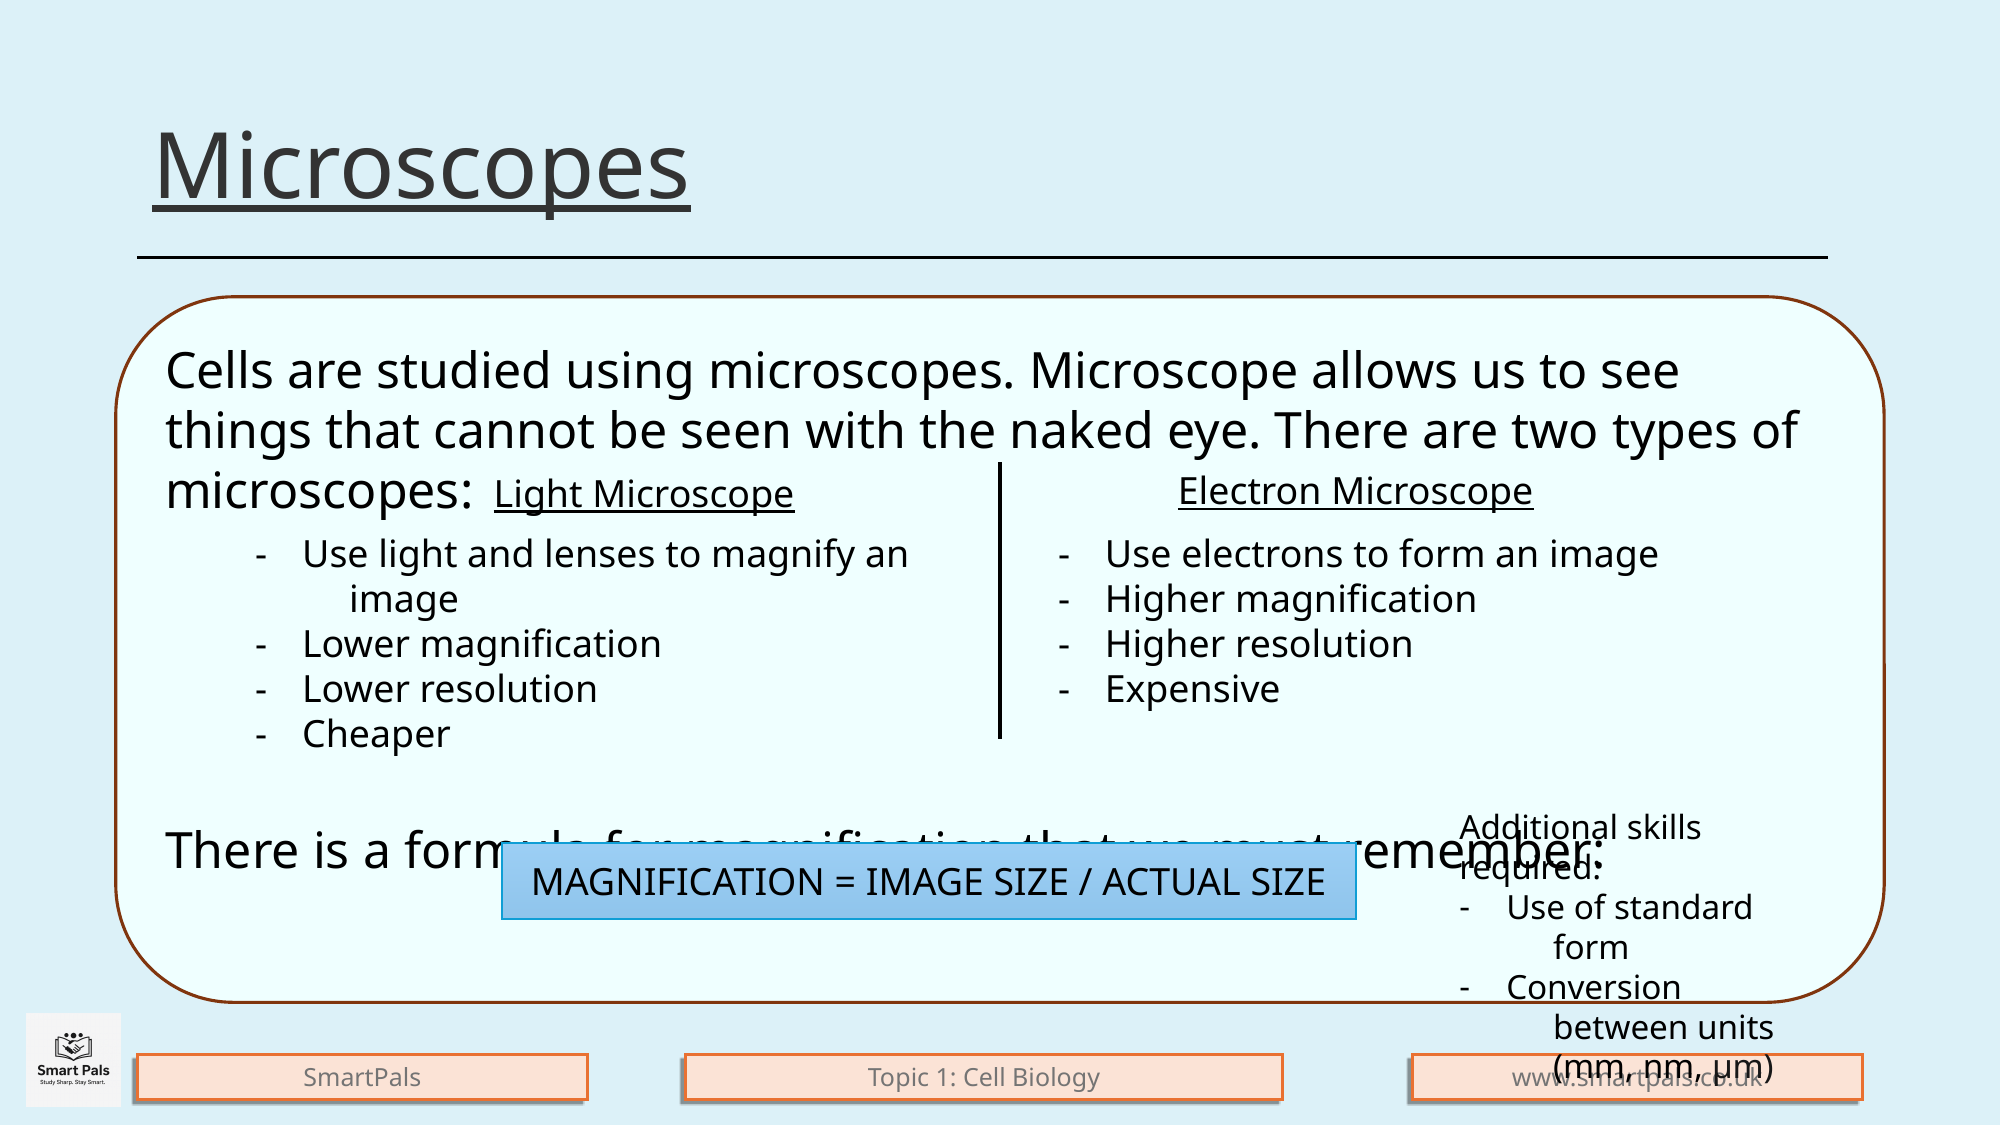

# Microscopes
Cells are studied using microscopes. Microscope allows us to see things that cannot be seen with the naked eye. There are two types of microscopes:
There is a formula for magnification that we must remember:
Electron Microscope
Light Microscope
Use light and lenses to magnify an image
Lower magnification
Lower resolution
Cheaper
Use electrons to form an image
Higher magnification
Higher resolution
Expensive
Additional skills required:
Use of standard form
Conversion between units (mm, nm, µm)
MAGNIFICATION = IMAGE SIZE / ACTUAL SIZE